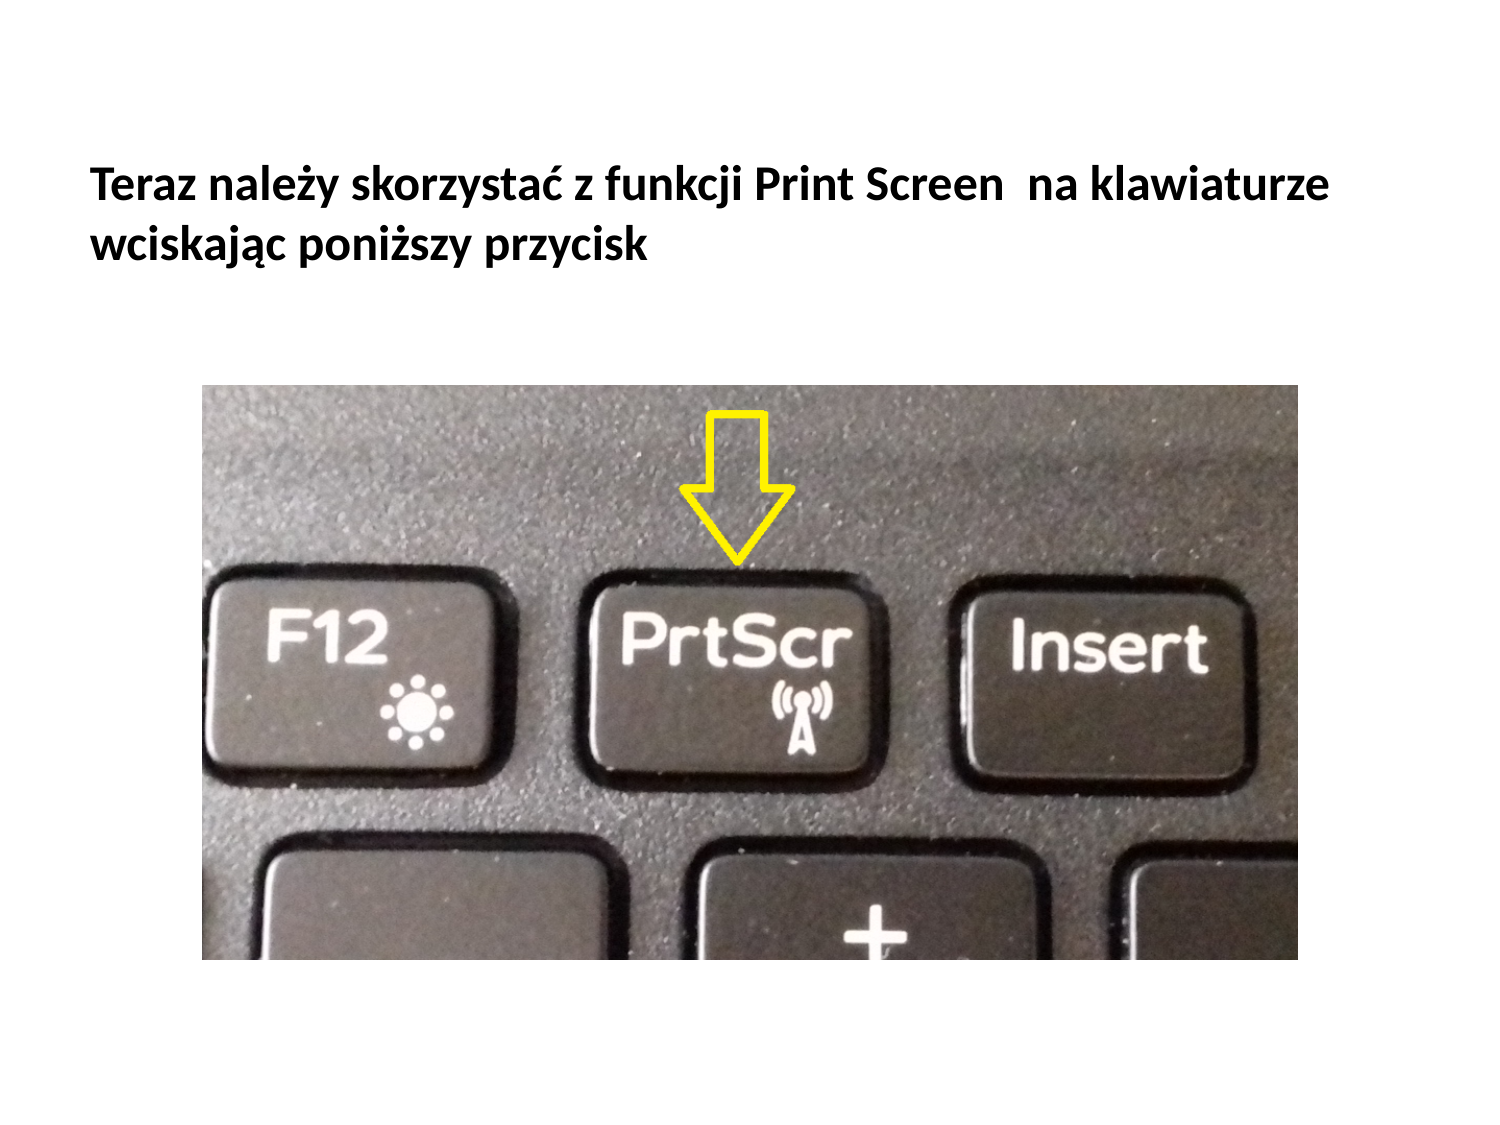

Teraz należy skorzystać z funkcji Print Screen na klawiaturze wciskając poniższy przycisk